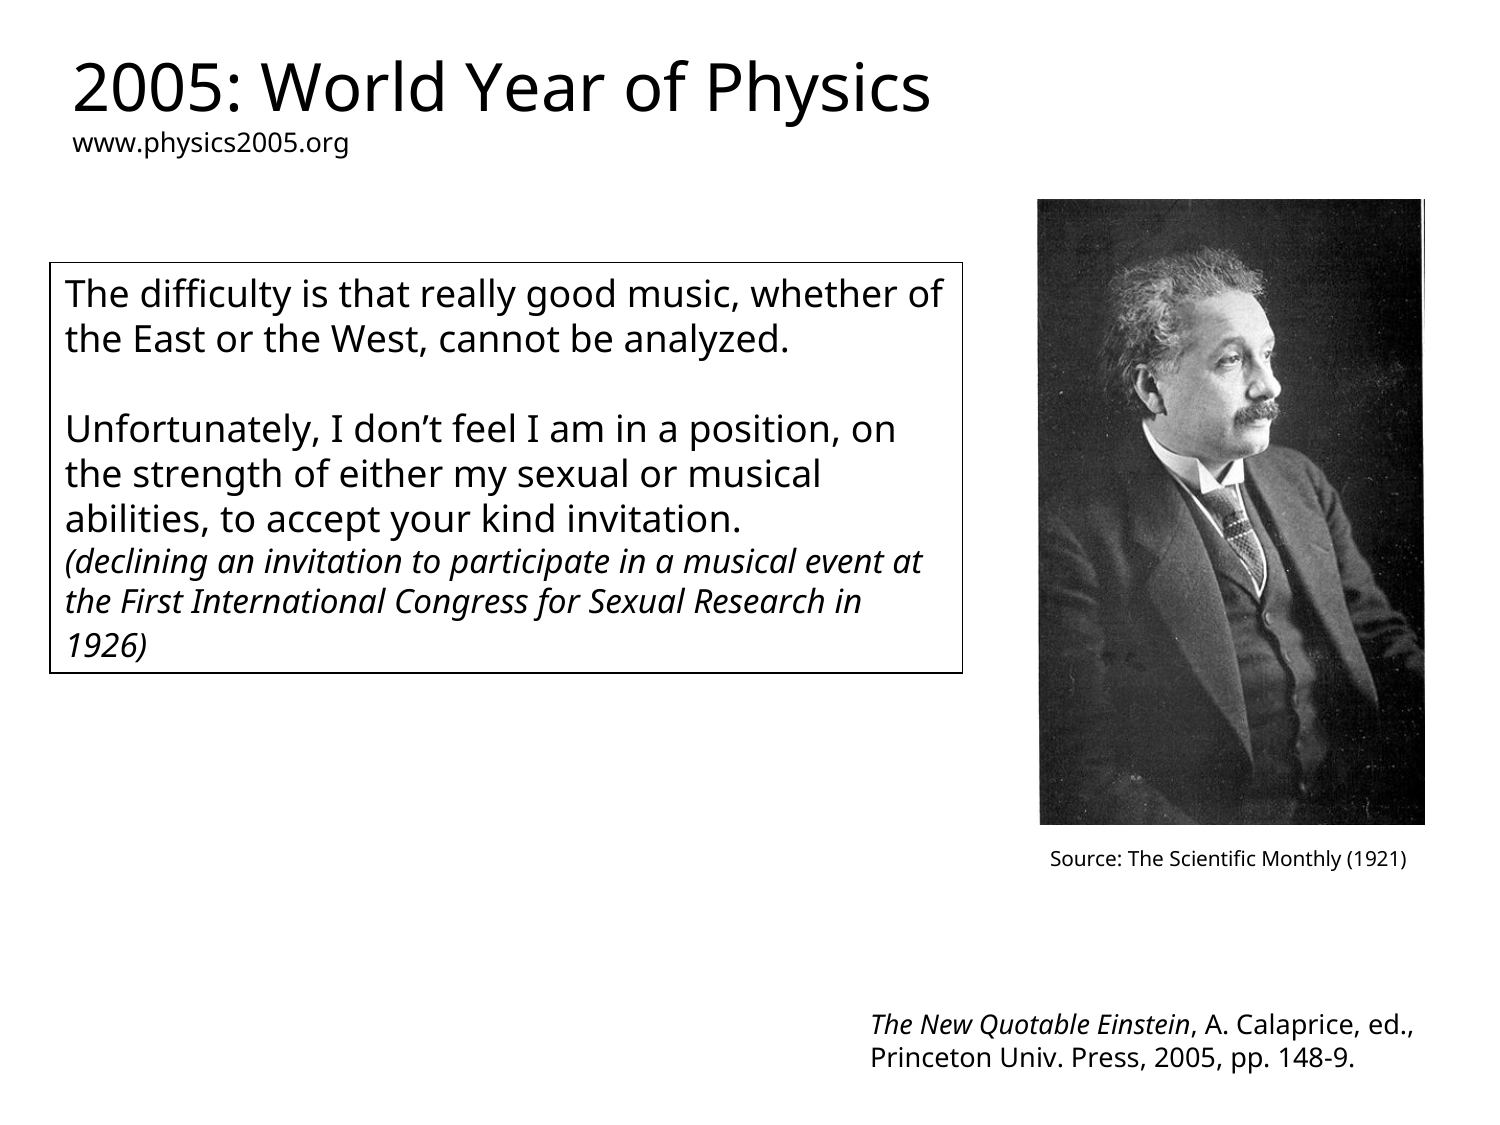

2005: World Year of Physics
www.physics2005.org
The difficulty is that really good music, whether of the East or the West, cannot be analyzed.
Unfortunately, I don’t feel I am in a position, on the strength of either my sexual or musical abilities, to accept your kind invitation.
(declining an invitation to participate in a musical event at the First International Congress for Sexual Research in 1926)
Source: The Scientific Monthly (1921)
The New Quotable Einstein, A. Calaprice, ed.,
Princeton Univ. Press, 2005, pp. 148-9.